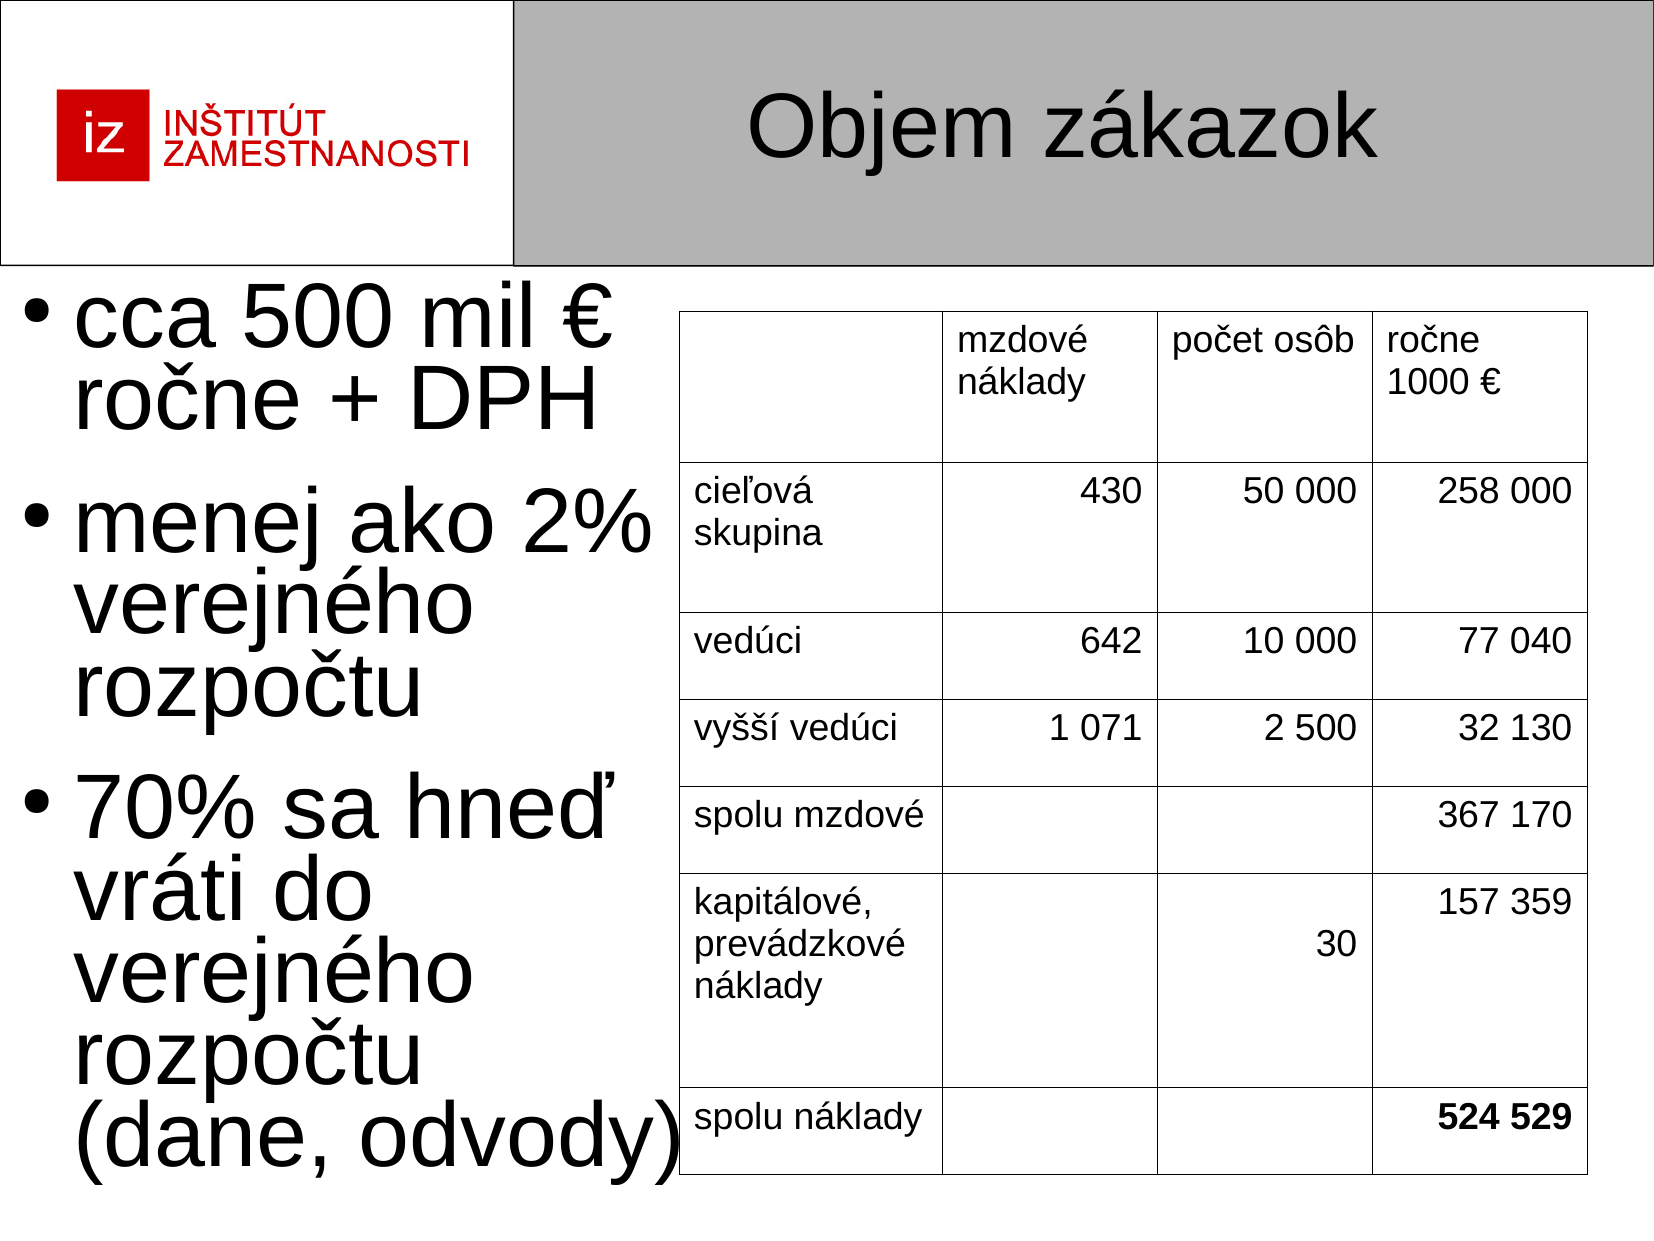

# Objem zákazok
cca 500 mil € ročne + DPH
menej ako 2% verejného rozpočtu
70% sa hneď vráti do verejného rozpočtu (dane, odvody)
| | mzdové náklady | počet osôb | ročne 1000 € |
| --- | --- | --- | --- |
| cieľová skupina | 430 | 50 000 | 258 000 |
| vedúci | 642 | 10 000 | 77 040 |
| vyšší vedúci | 1 071 | 2 500 | 32 130 |
| spolu mzdové | | | 367 170 |
| kapitálové, prevádzkové náklady | | 30 | 157 359 |
| spolu náklady | | | 524 529 |